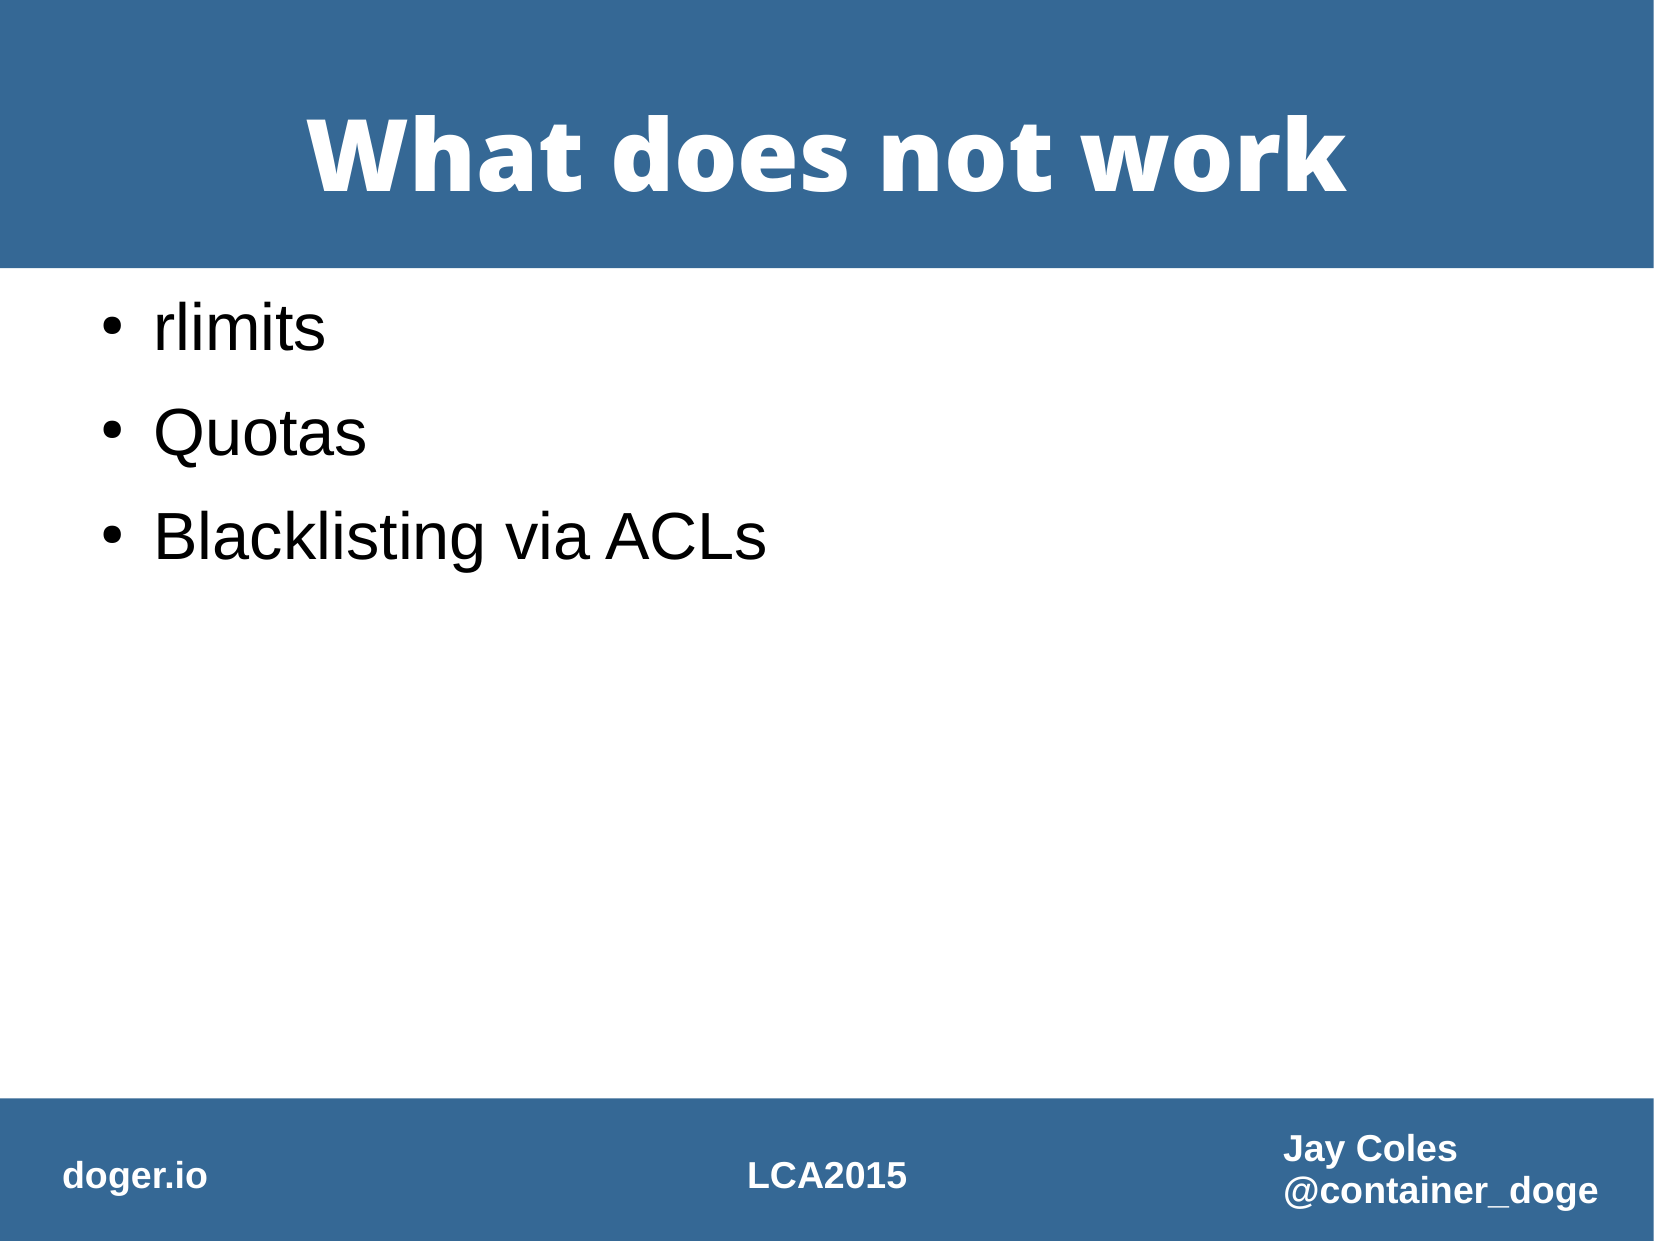

# What does not work
rlimits
Quotas
Blacklisting via ACLs